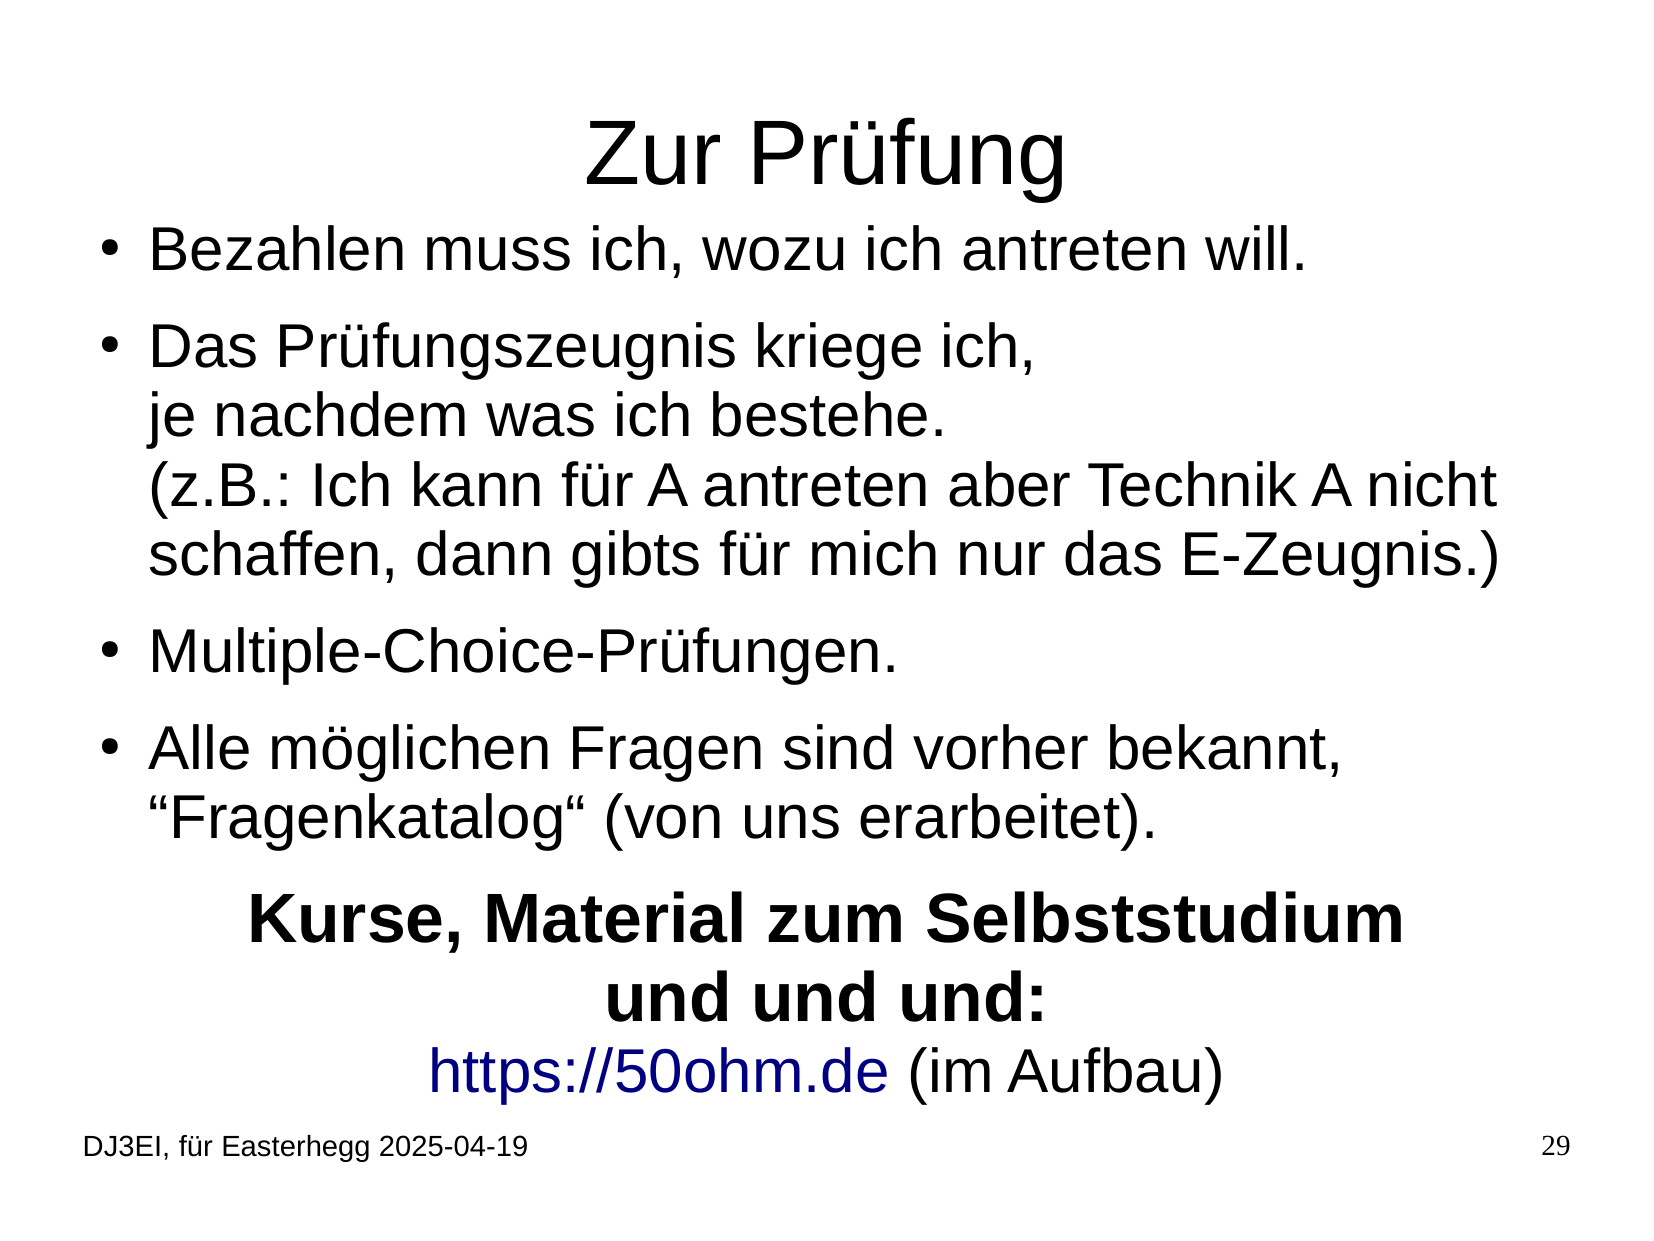

# Zur Prüfung
Bezahlen muss ich, wozu ich antreten will.
Das Prüfungszeugnis kriege ich,
je nachdem was ich bestehe.
(z.B.: Ich kann für A antreten aber Technik A nicht schaffen, dann gibts für mich nur das E-Zeugnis.)
Multiple-Choice-Prüfungen.
Alle möglichen Fragen sind vorher bekannt,
“Fragenkatalog“ (von uns erarbeitet).
Kurse, Material zum Selbststudium
und und und:
https://50ohm.de (im Aufbau)
29